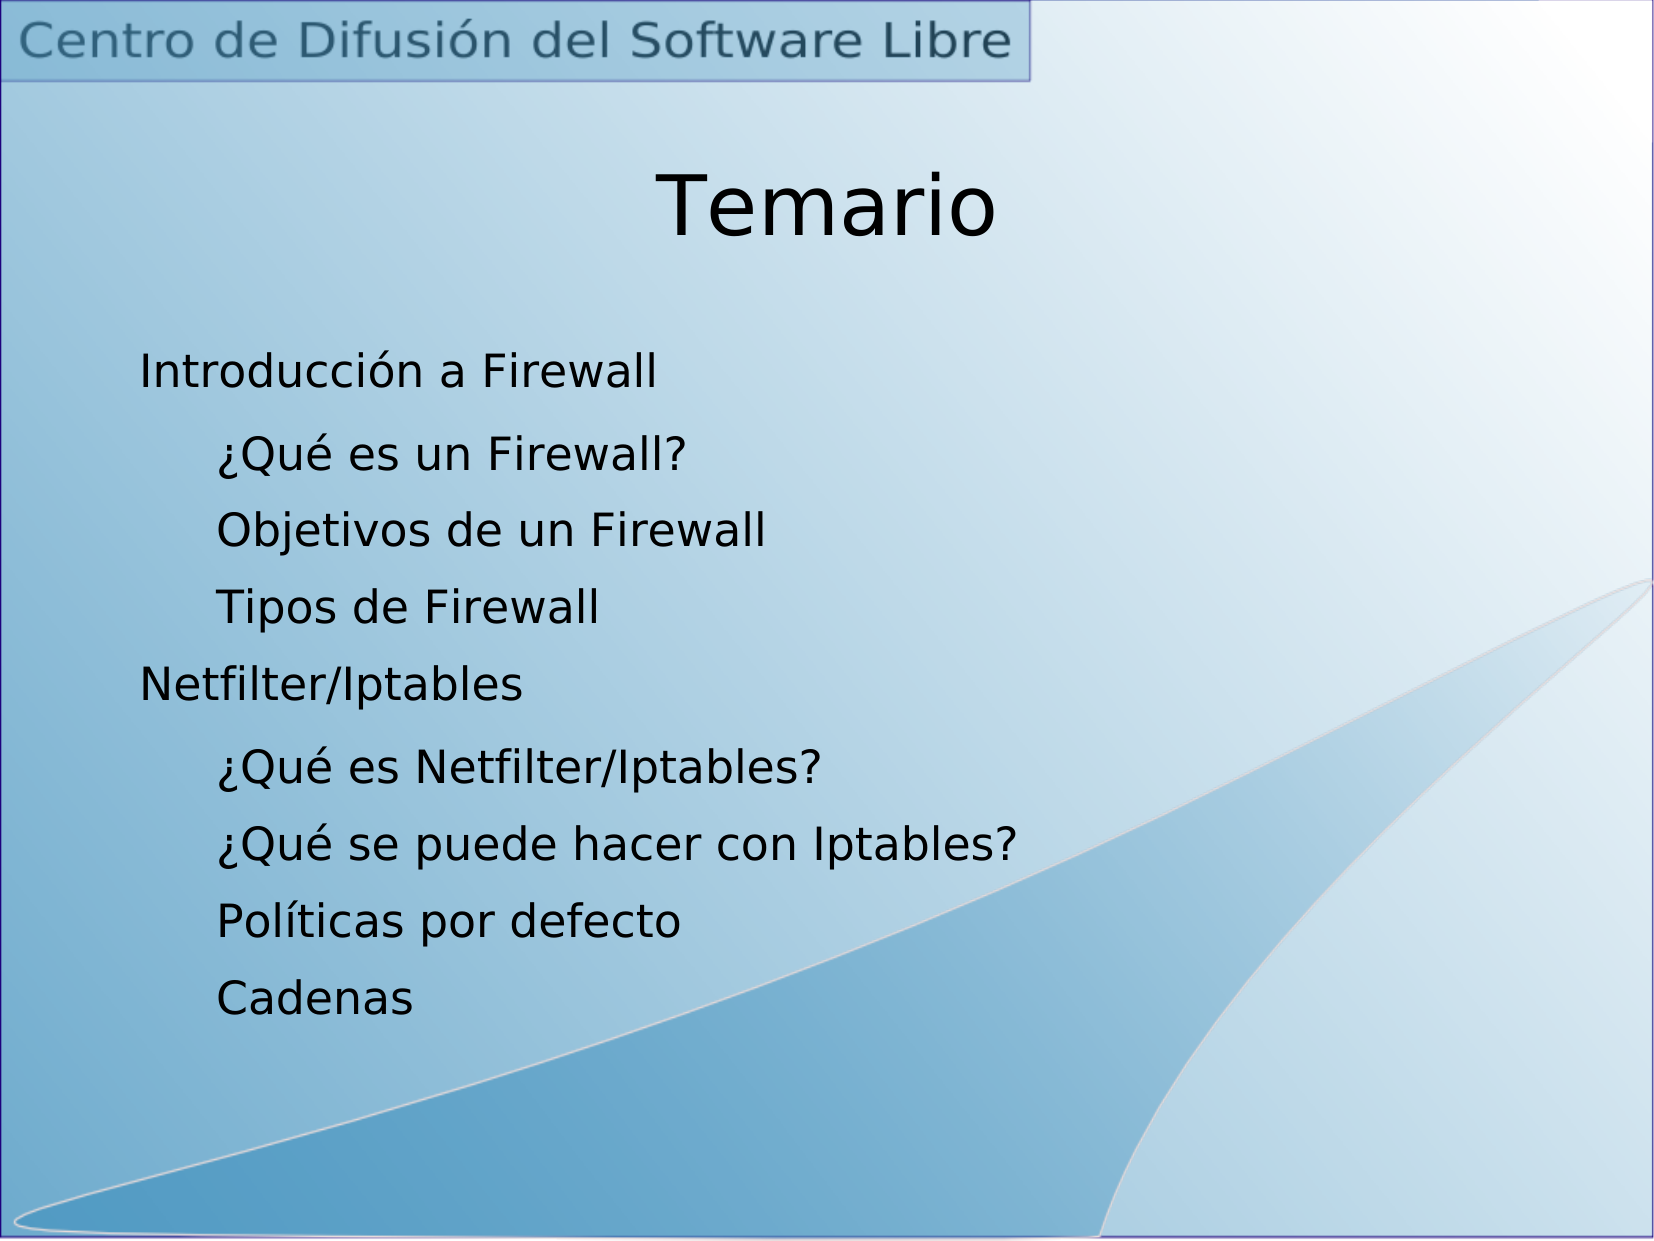

Temario
# Introducción a Firewall
¿Qué es un Firewall?
Objetivos de un Firewall
Tipos de Firewall
Netfilter/Iptables
¿Qué es Netfilter/Iptables?
¿Qué se puede hacer con Iptables?
Políticas por defecto
Cadenas